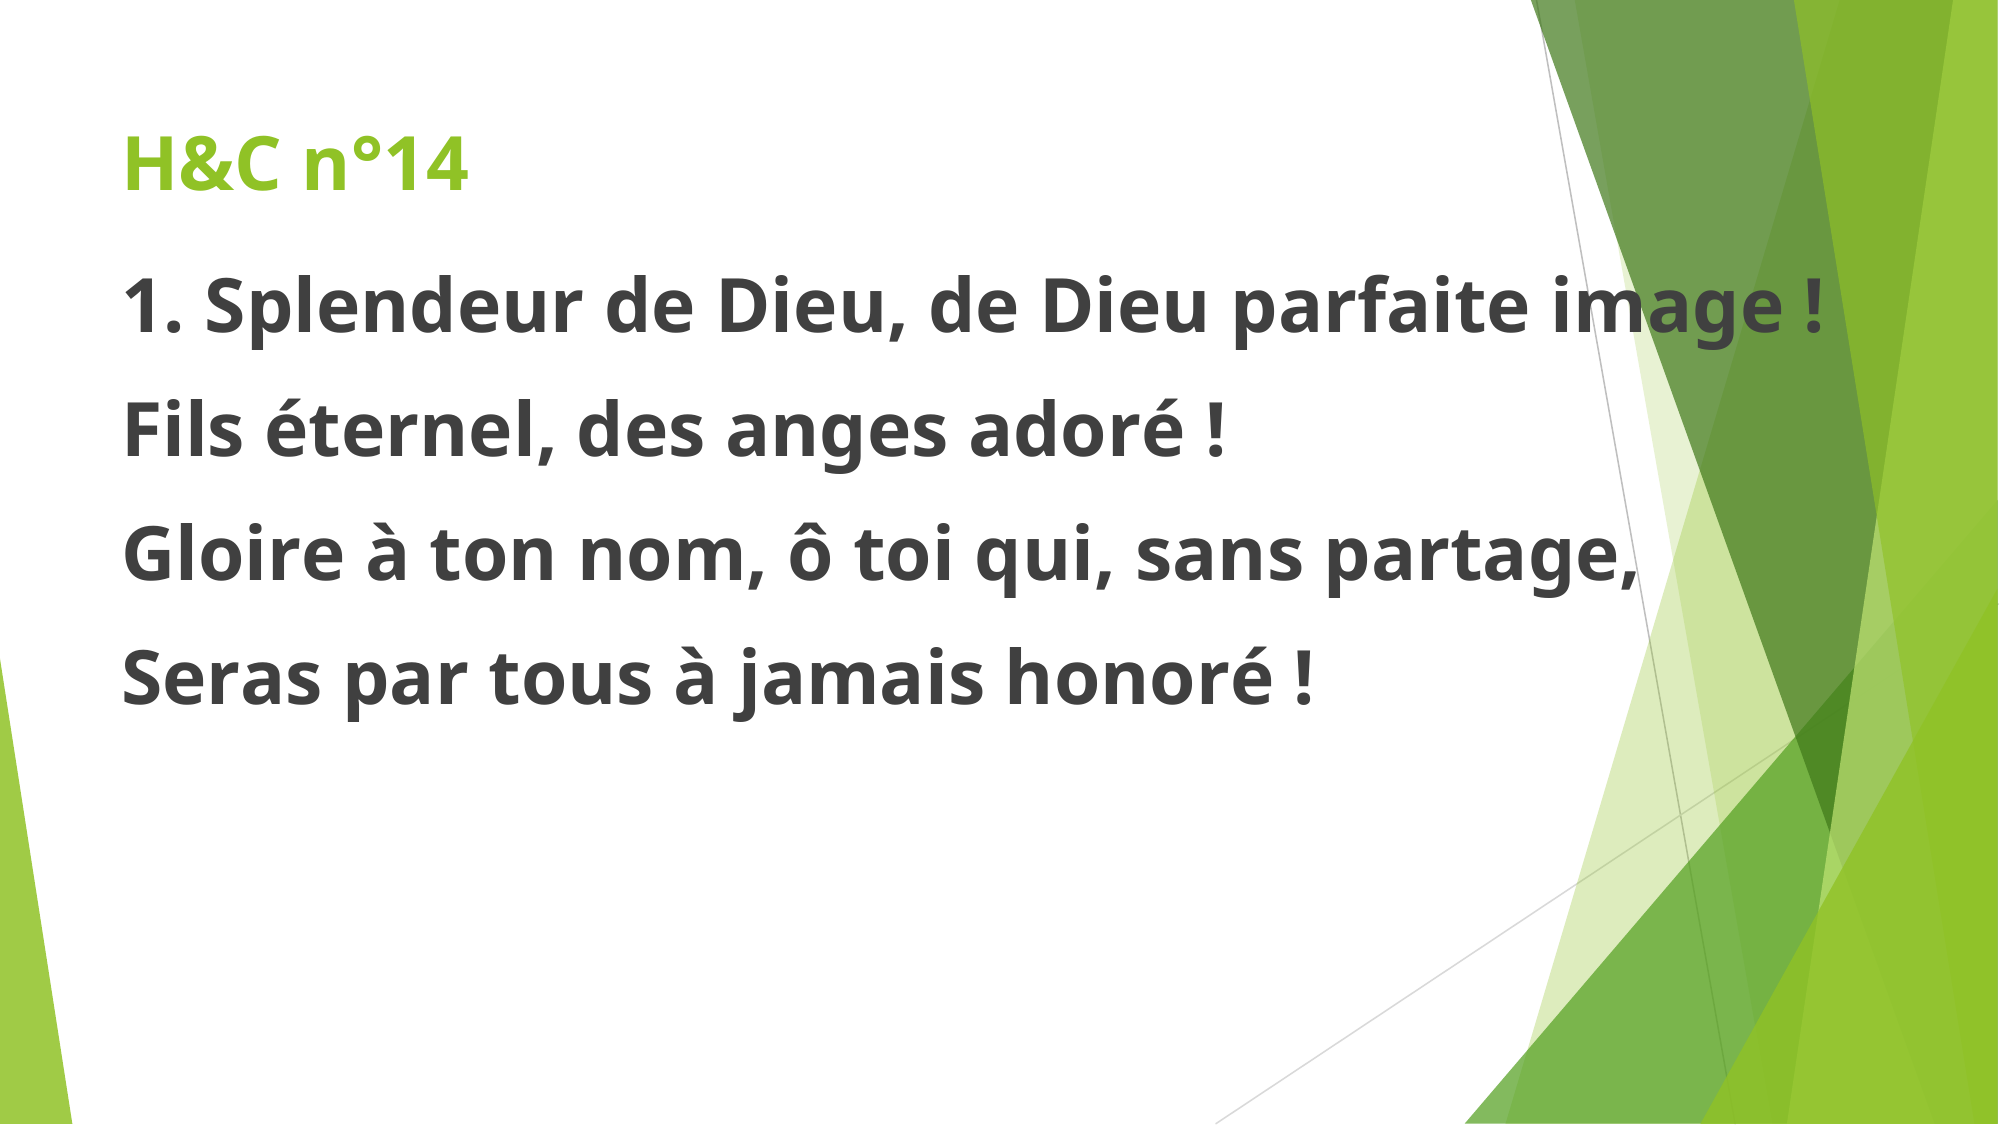

H&C n°14
1. Splendeur de Dieu, de Dieu parfaite image !
Fils éternel, des anges adoré !
Gloire à ton nom, ô toi qui, sans partage,
Seras par tous à jamais honoré !